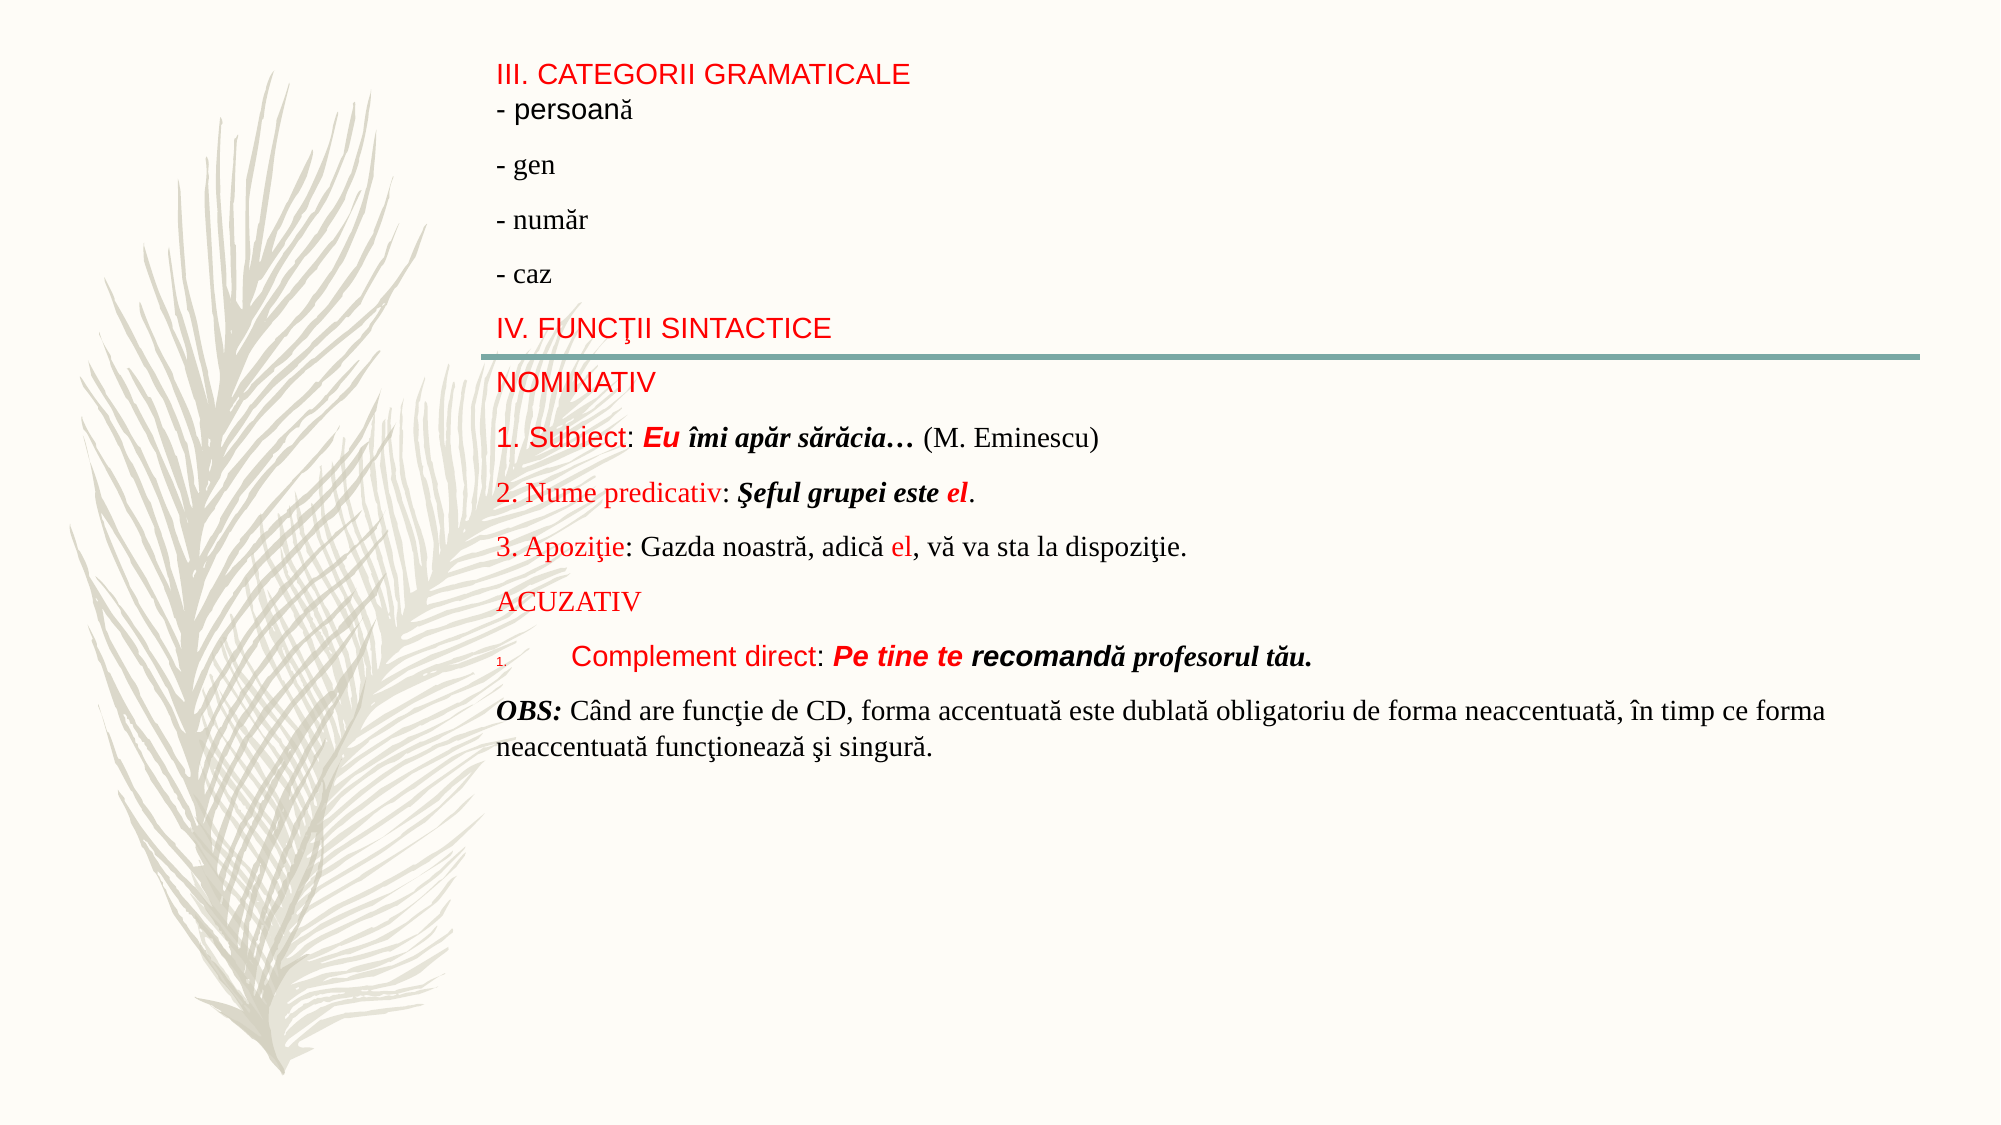

# III. CATEGORII GRAMATICALE - persoană
- gen
- număr
- caz
IV. FUNCŢII SINTACTICE
NOMINATIV
1. Subiect: Eu îmi apăr sărăcia… (M. Eminescu)
2. Nume predicativ: Şeful grupei este el.
3. Apoziţie: Gazda noastră, adică el, vă va sta la dispoziţie.
ACUZATIV
Complement direct: Pe tine te recomandă profesorul tău.
OBS: Când are funcţie de CD, forma accentuată este dublată obligatoriu de forma neaccentuată, în timp ce forma neaccentuată funcţionează şi singură.